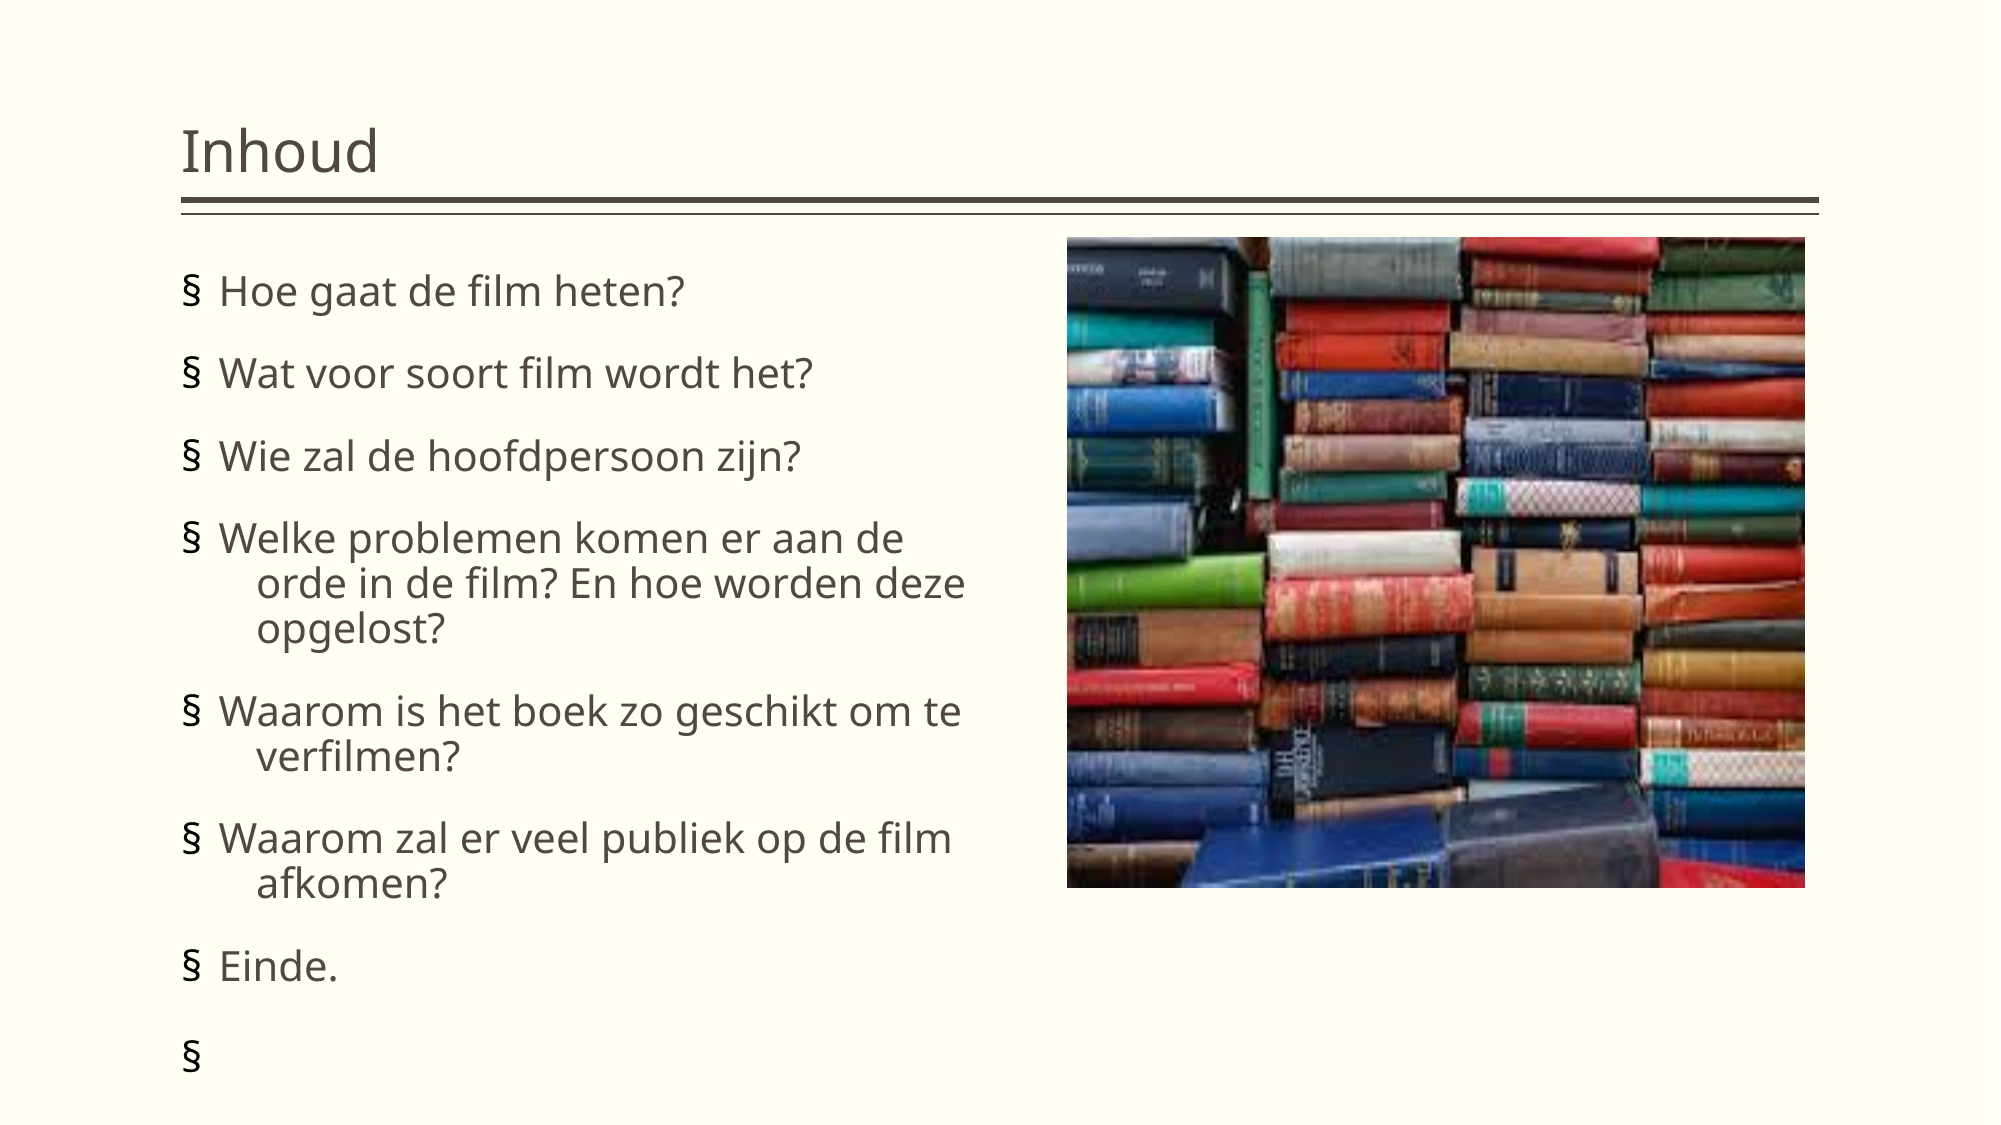

# Inhoud
Hoe gaat de film heten?
Wat voor soort film wordt het?
Wie zal de hoofdpersoon zijn?
Welke problemen komen er aan de orde in de film? En hoe worden deze opgelost?
Waarom is het boek zo geschikt om te verfilmen?
Waarom zal er veel publiek op de film afkomen?
Einde.